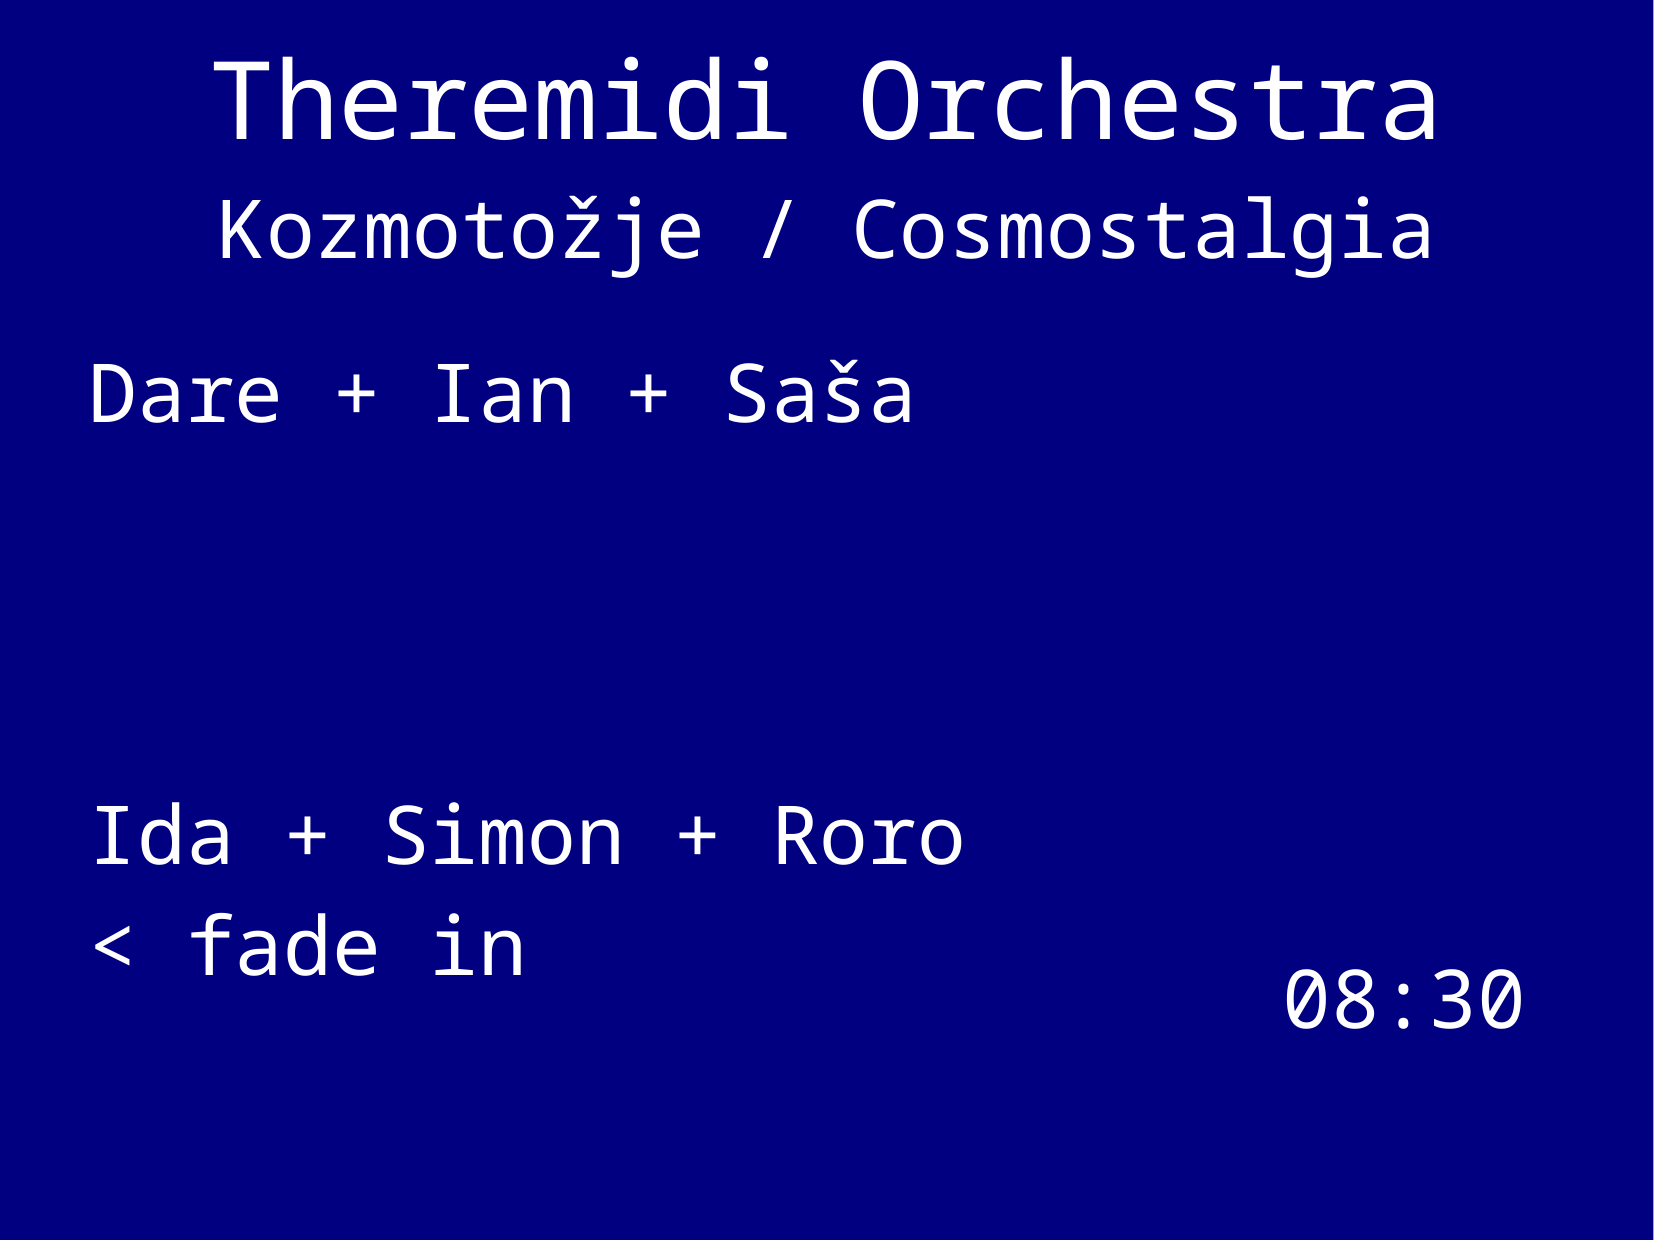

# Theremidi Orchestra Kozmotožje / Cosmostalgia
Dare + Ian + Saša
Ida + Simon + Roro
< fade in
08:30